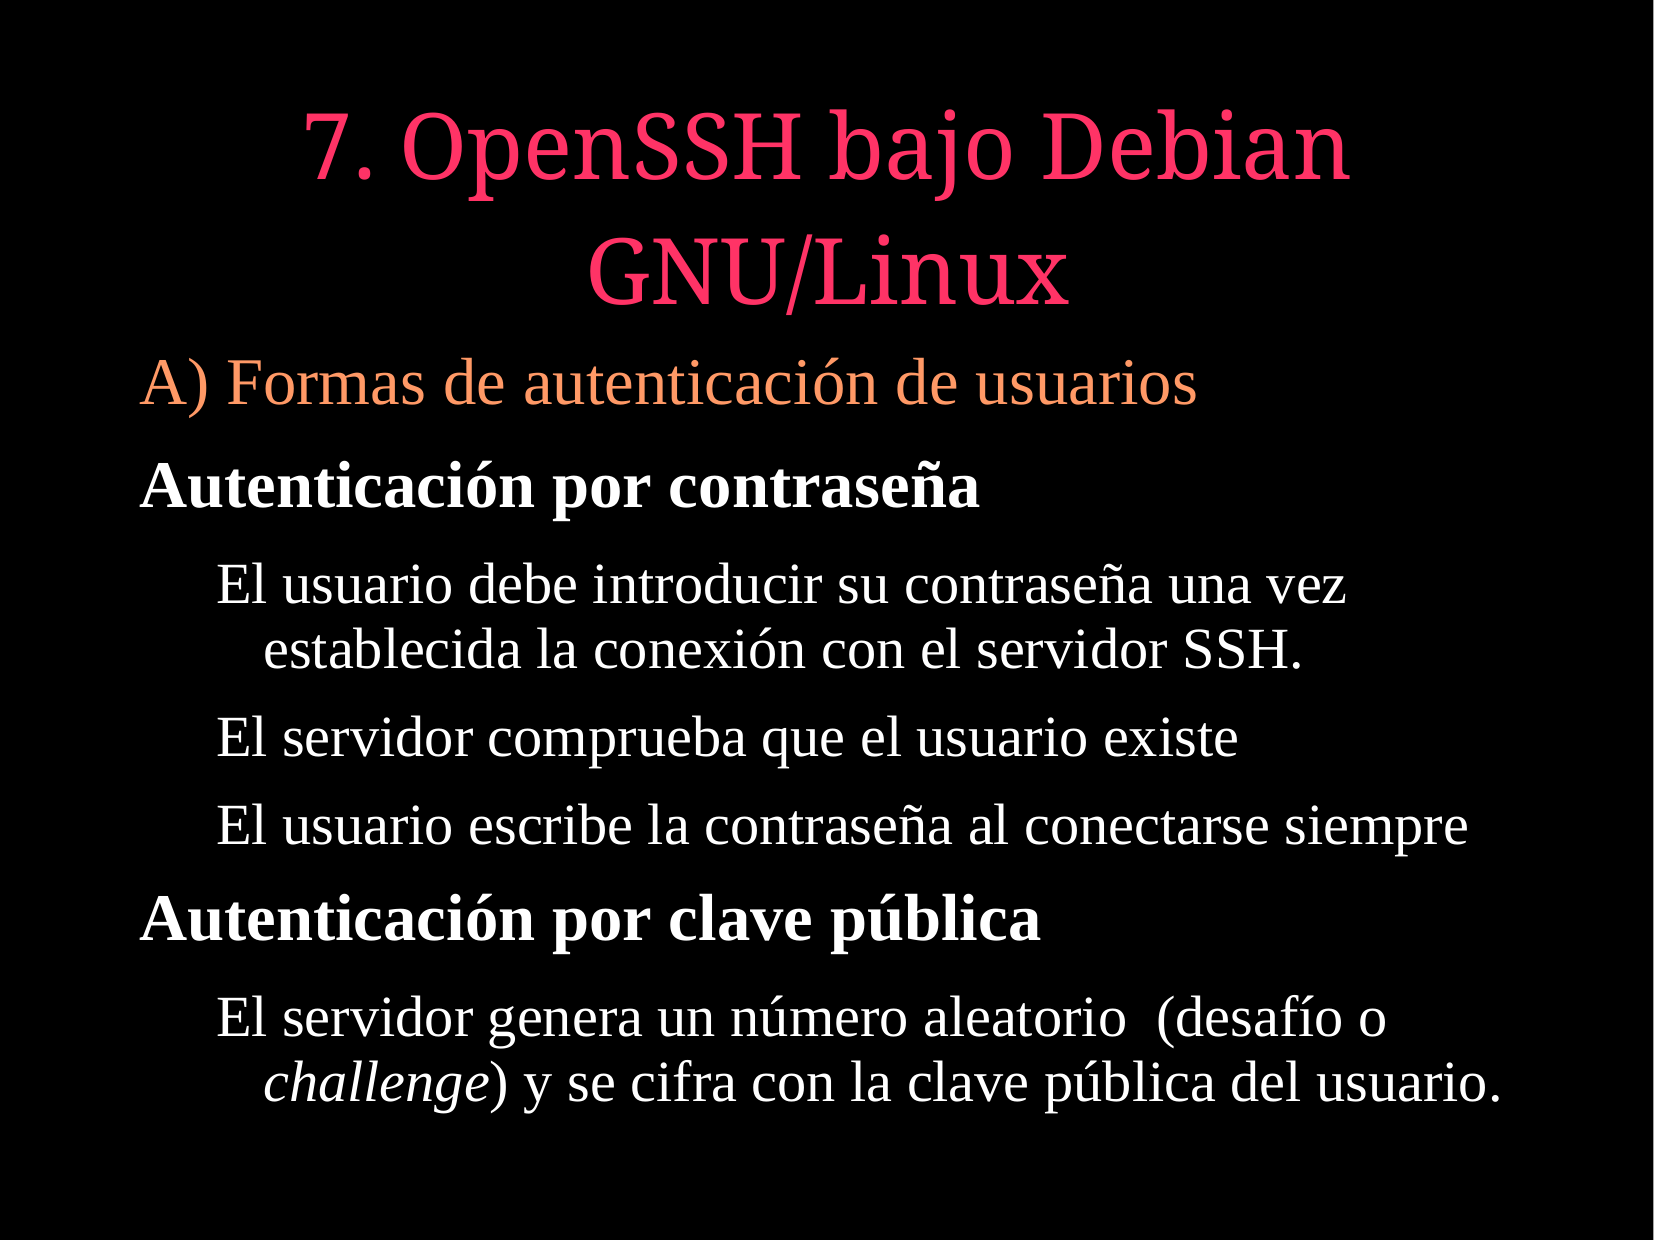

# 7. OpenSSH bajo Debian GNU/Linux
A) Formas de autenticación de usuarios
Autenticación por contraseña
El usuario debe introducir su contraseña una vez establecida la conexión con el servidor SSH.
El servidor comprueba que el usuario existe
El usuario escribe la contraseña al conectarse siempre
Autenticación por clave pública
El servidor genera un número aleatorio (desafío o challenge) y se cifra con la clave pública del usuario.